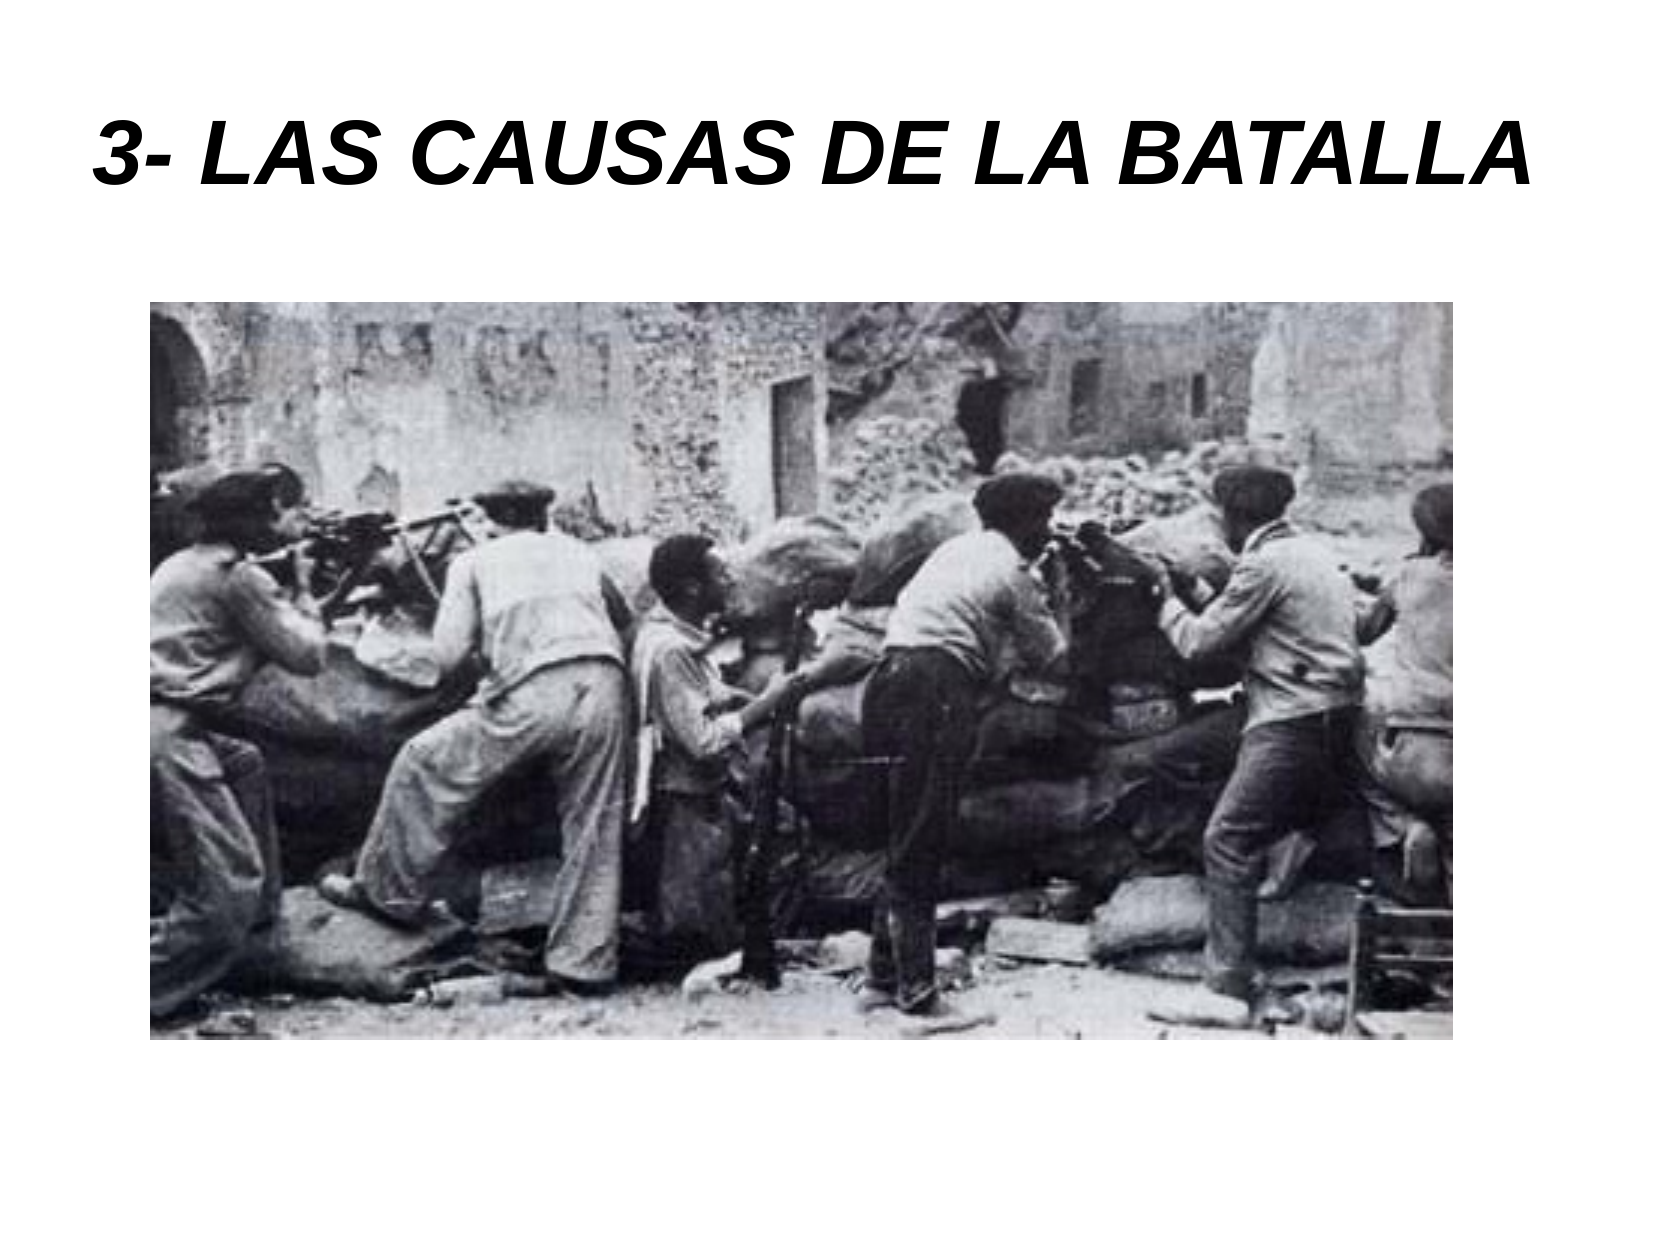

# 3- LAS CAUSAS DE LA BATALLA